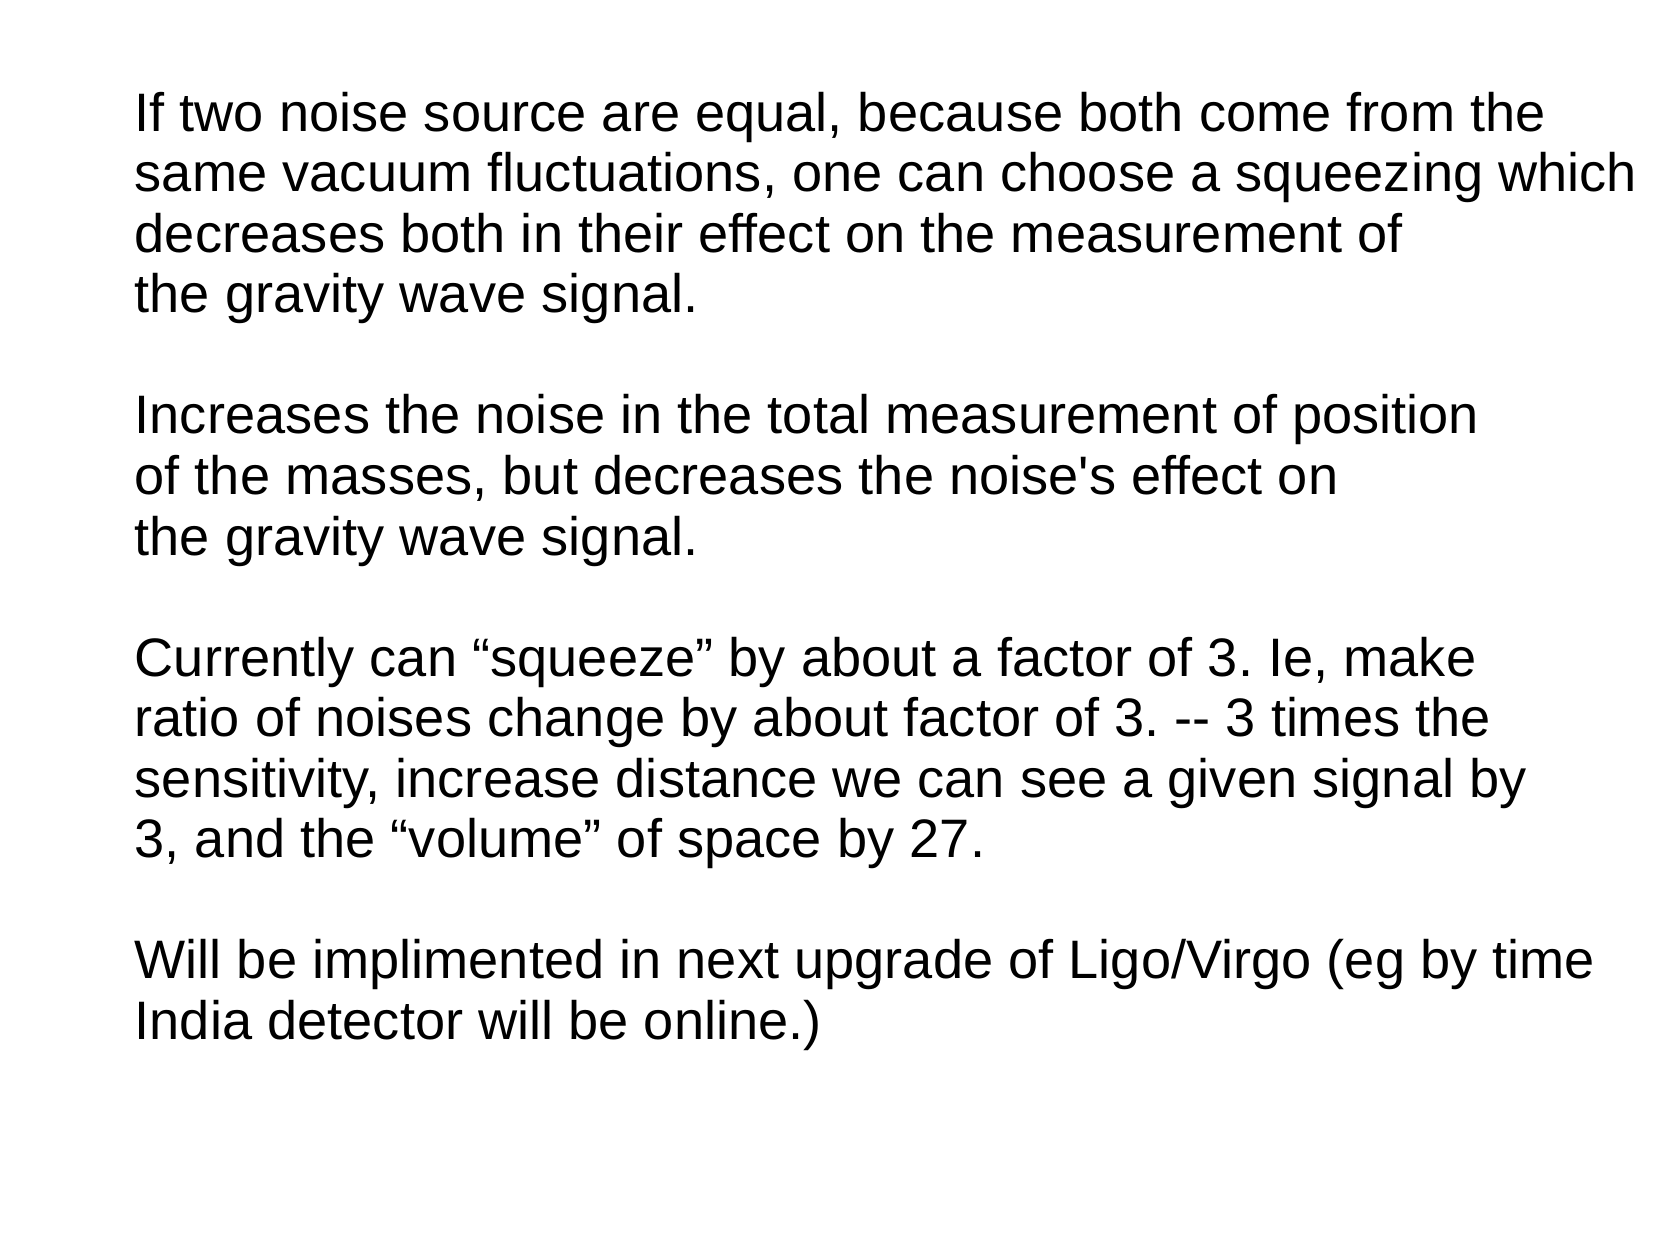

If two noise source are equal, because both come from the
same vacuum fluctuations, one can choose a squeezing which
decreases both in their effect on the measurement of
the gravity wave signal.
Increases the noise in the total measurement of position
of the masses, but decreases the noise's effect on
the gravity wave signal.
Currently can “squeeze” by about a factor of 3. Ie, make
ratio of noises change by about factor of 3. -- 3 times the
sensitivity, increase distance we can see a given signal by
3, and the “volume” of space by 27.
Will be implimented in next upgrade of Ligo/Virgo (eg by time
India detector will be online.)